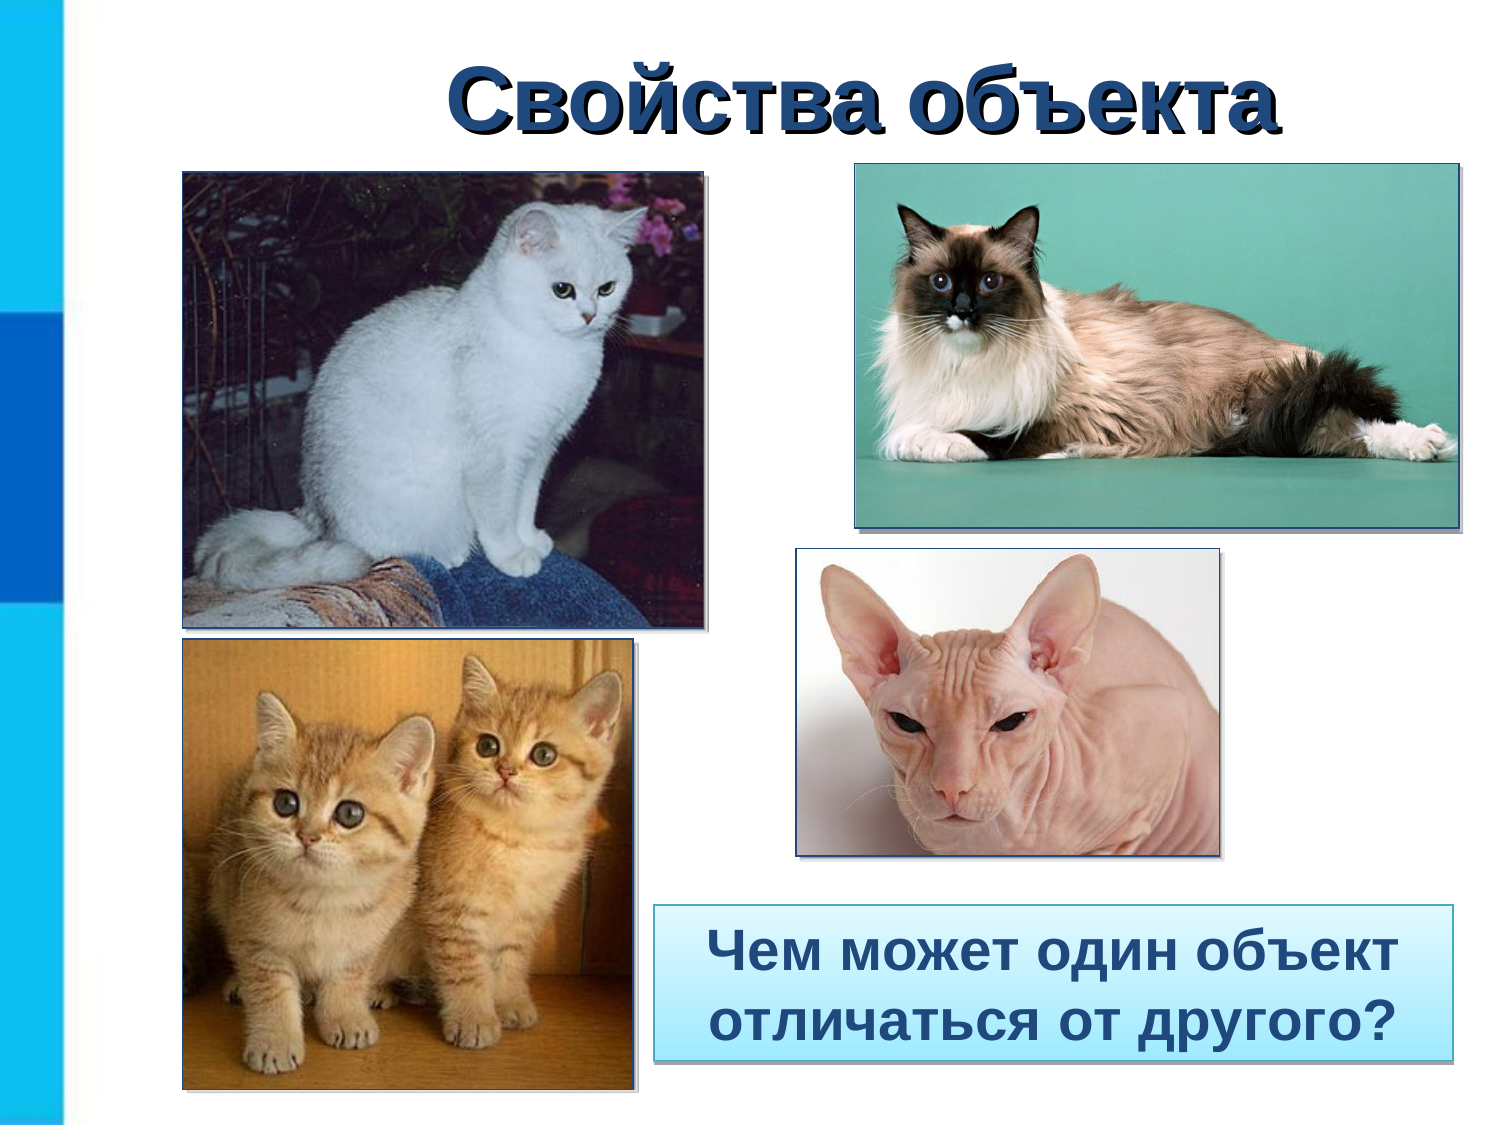

# Свойства объекта
Чем может один объект отличаться от другого?